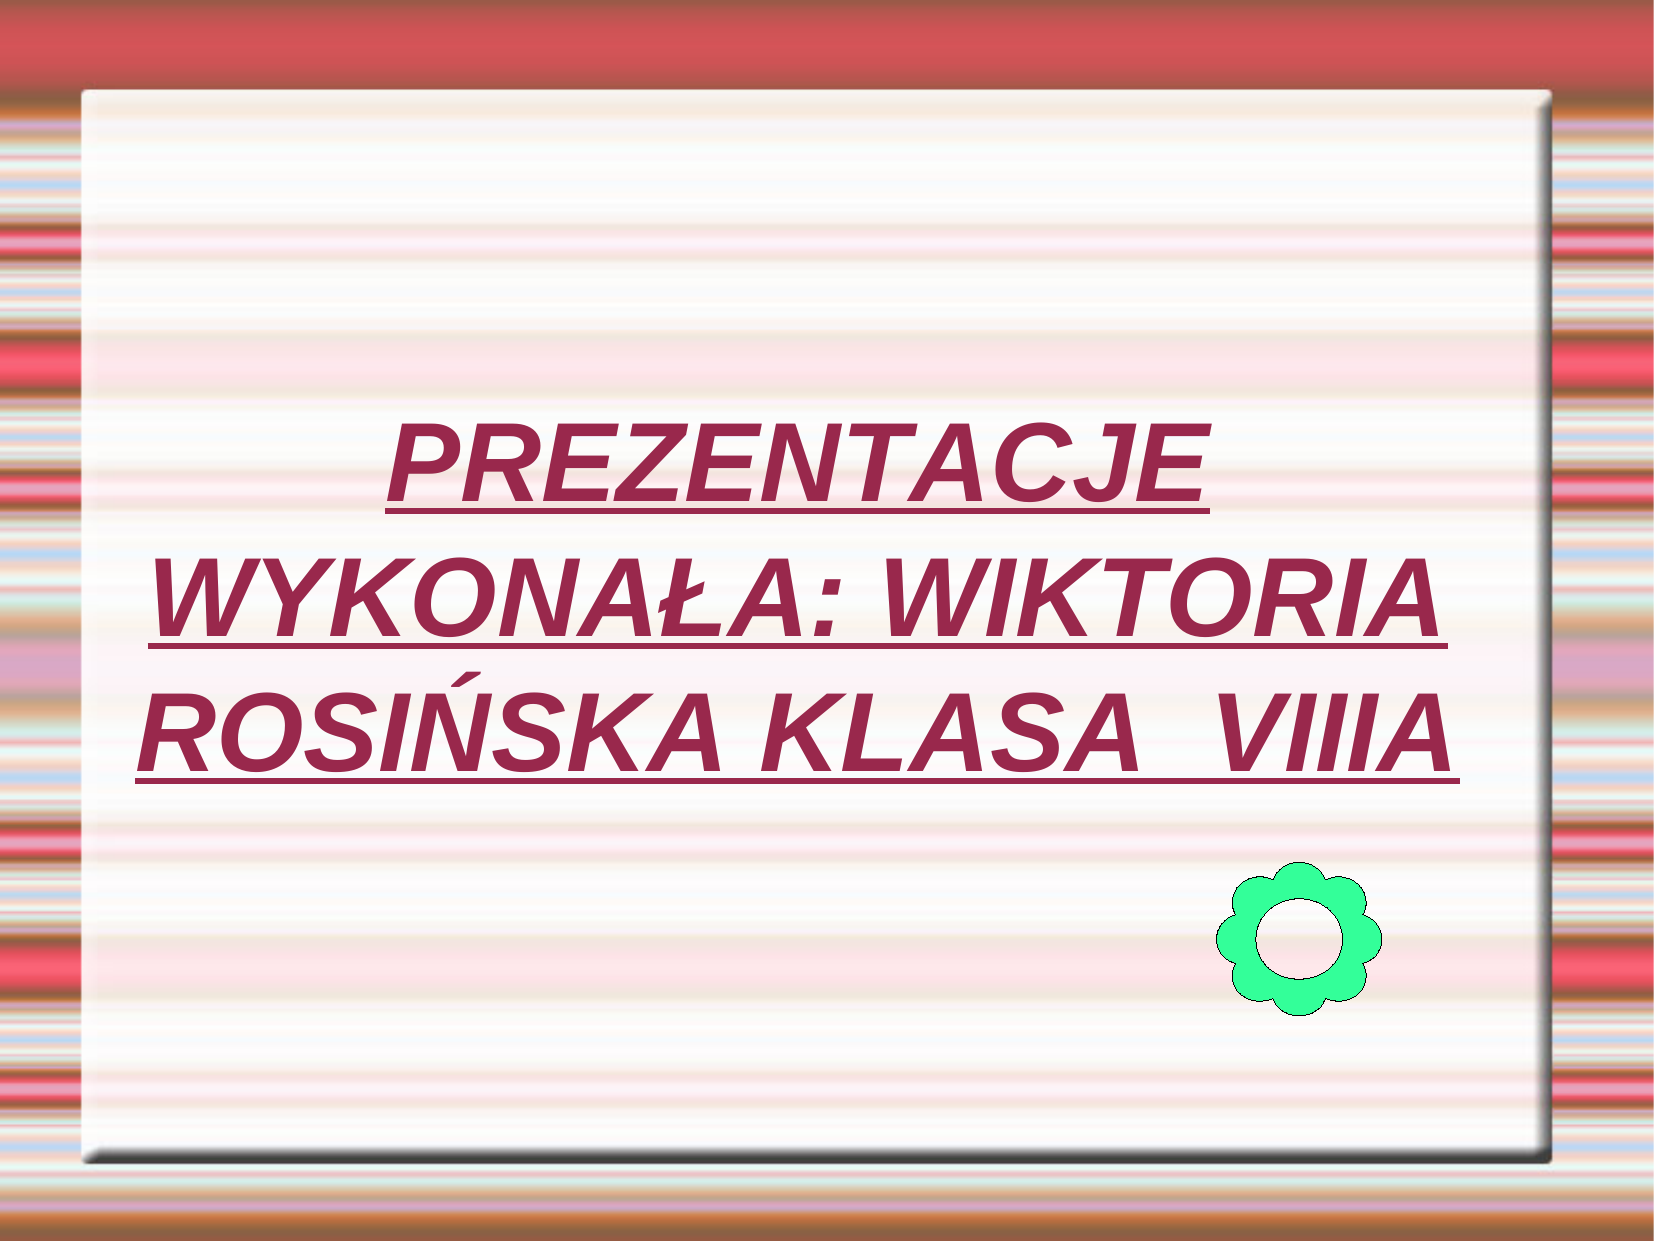

# PREZENTACJE WYKONAŁA: WIKTORIA ROSIŃSKA KLASA VIIIA